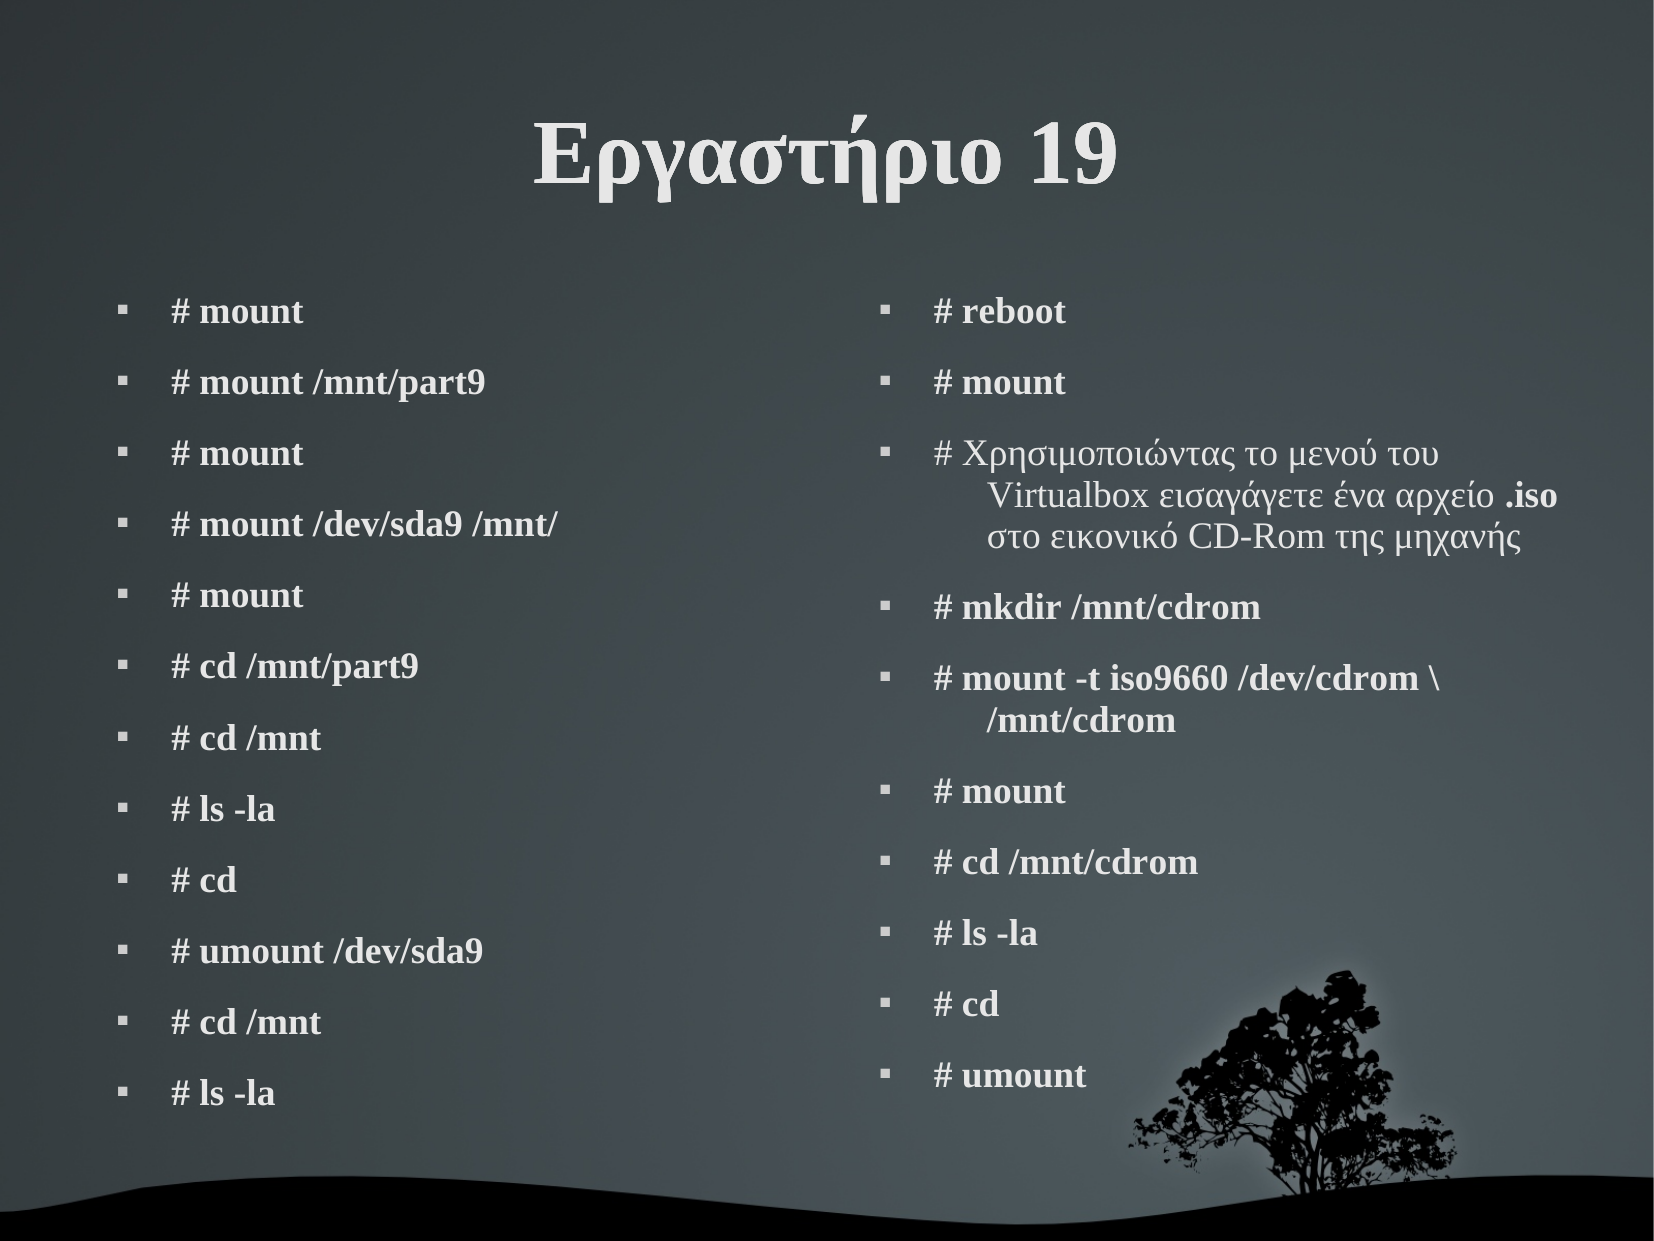

# Εργαστήριο 19
Εργαστήριο 19
Εργαστήριο 19
# mount
# mount /mnt/part9
# mount
# mount /dev/sda9 /mnt/
# mount
# cd /mnt/part9
# cd /mnt
# ls -la
# cd
# umount /dev/sda9
# cd /mnt
# ls -la
# reboot
# mount
# Χρησιμοποιώντας το μενού του Virtualbox εισαγάγετε ένα αρχείο .iso στο εικονικό CD-Rom της μηχανής
# mkdir /mnt/cdrom
# mount -t iso9660 /dev/cdrom \ /mnt/cdrom
# mount
# cd /mnt/cdrom
# ls -la
# cd
# umount